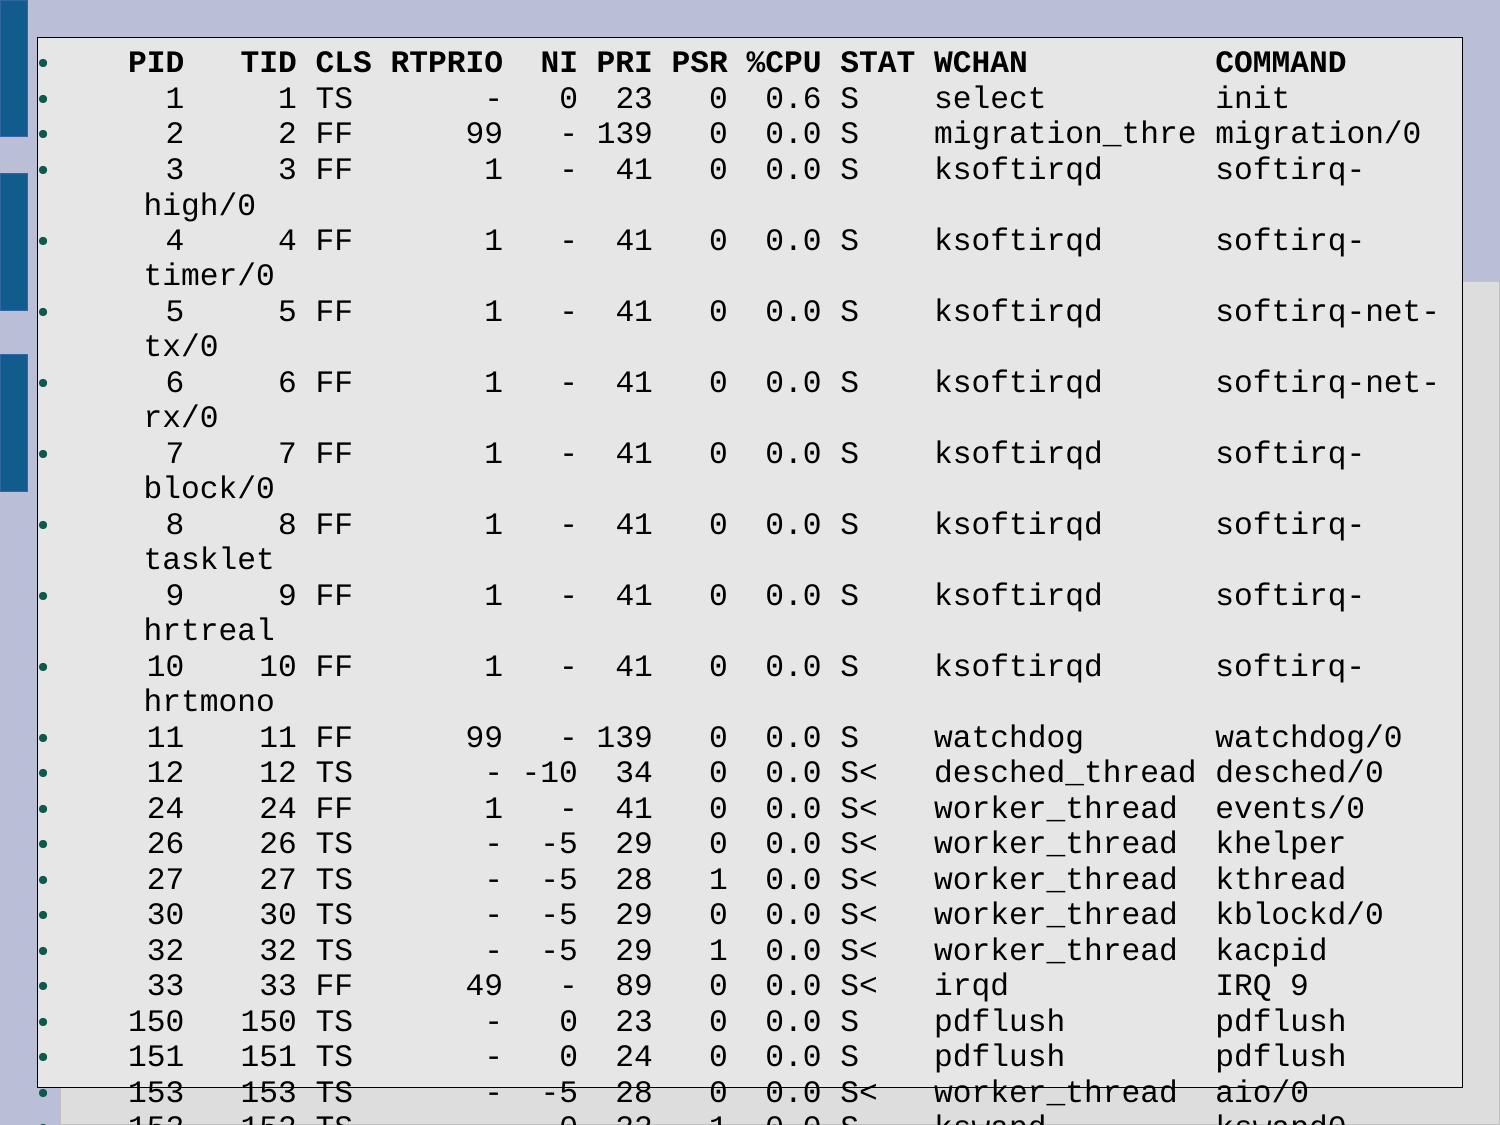

# PID TID CLS RTPRIO NI PRI PSR %CPU STAT WCHAN COMMAND
 1 1 TS - 0 23 0 0.6 S select init
 2 2 FF 99 - 139 0 0.0 S migration_thre migration/0
 3 3 FF 1 - 41 0 0.0 S ksoftirqd softirq-high/0
 4 4 FF 1 - 41 0 0.0 S ksoftirqd softirq-timer/0
 5 5 FF 1 - 41 0 0.0 S ksoftirqd softirq-net-tx/0
 6 6 FF 1 - 41 0 0.0 S ksoftirqd softirq-net-rx/0
 7 7 FF 1 - 41 0 0.0 S ksoftirqd softirq-block/0
 8 8 FF 1 - 41 0 0.0 S ksoftirqd softirq-tasklet
 9 9 FF 1 - 41 0 0.0 S ksoftirqd softirq-hrtreal
 10 10 FF 1 - 41 0 0.0 S ksoftirqd softirq-hrtmono
 11 11 FF 99 - 139 0 0.0 S watchdog watchdog/0
 12 12 TS - -10 34 0 0.0 S< desched_thread desched/0
 24 24 FF 1 - 41 0 0.0 S< worker_thread events/0
 26 26 TS - -5 29 0 0.0 S< worker_thread khelper
 27 27 TS - -5 28 1 0.0 S< worker_thread kthread
 30 30 TS - -5 29 0 0.0 S< worker_thread kblockd/0
 32 32 TS - -5 29 1 0.0 S< worker_thread kacpid
 33 33 FF 49 - 89 0 0.0 S< irqd IRQ 9
 150 150 TS - 0 23 0 0.0 S pdflush pdflush
 151 151 TS - 0 24 0 0.0 S pdflush pdflush
 153 153 TS - -5 28 0 0.0 S< worker_thread aio/0
 152 152 TS - 0 22 1 0.0 S kswapd kswapd0
 741 741 TS - -5 29 0 0.0 S< serio_thread kseriod
 746 746 FF 48 - 88 1 0.0 S< irqd IRQ 12
 774 774 FF 47 - 87 0 0.1 S< irqd IRQ 14
 789 789 FF 45 - 85 0 0.0 S< irqd IRQ 1
 793 793 TS - 0 24 1 0.0 S kjournald kjournald
 894 894 TS - -4 26 0 2.6 S<s select udevd